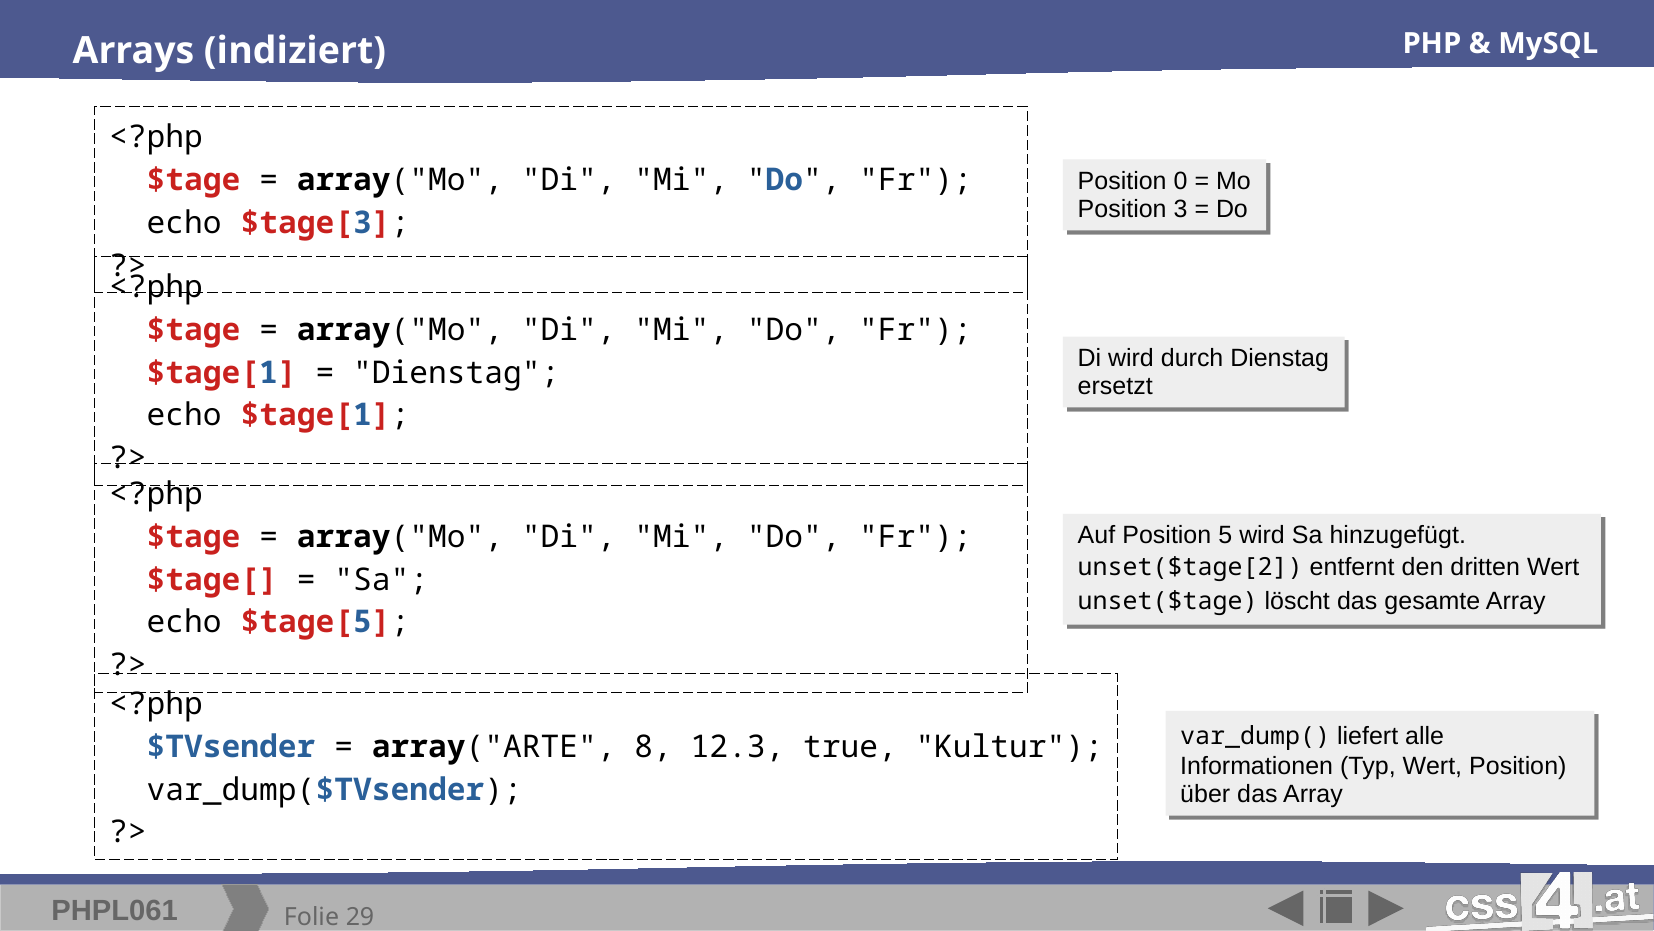

PHP & MySQL
Arrays (indiziert)
<?php
 $tage = array("Mo", "Di", "Mi", "Do", "Fr");
 echo $tage[3];
?>
Position 0 = Mo
Position 3 = Do
<?php
 $tage = array("Mo", "Di", "Mi", "Do", "Fr");
 $tage[1] = "Dienstag";
 echo $tage[1];
?>
Di wird durch Dienstag
ersetzt
<?php
 $tage = array("Mo", "Di", "Mi", "Do", "Fr");
 $tage[] = "Sa";
 echo $tage[5];
?>
Auf Position 5 wird Sa hinzugefügt.
unset($tage[2]) entfernt den dritten Wert
unset($tage) löscht das gesamte Array
<?php
 $TVsender = array("ARTE", 8, 12.3, true, "Kultur");
 var_dump($TVsender);
?>
var_dump() liefert alle Informationen (Typ, Wert, Position) über das Array
PHPL061
Folie